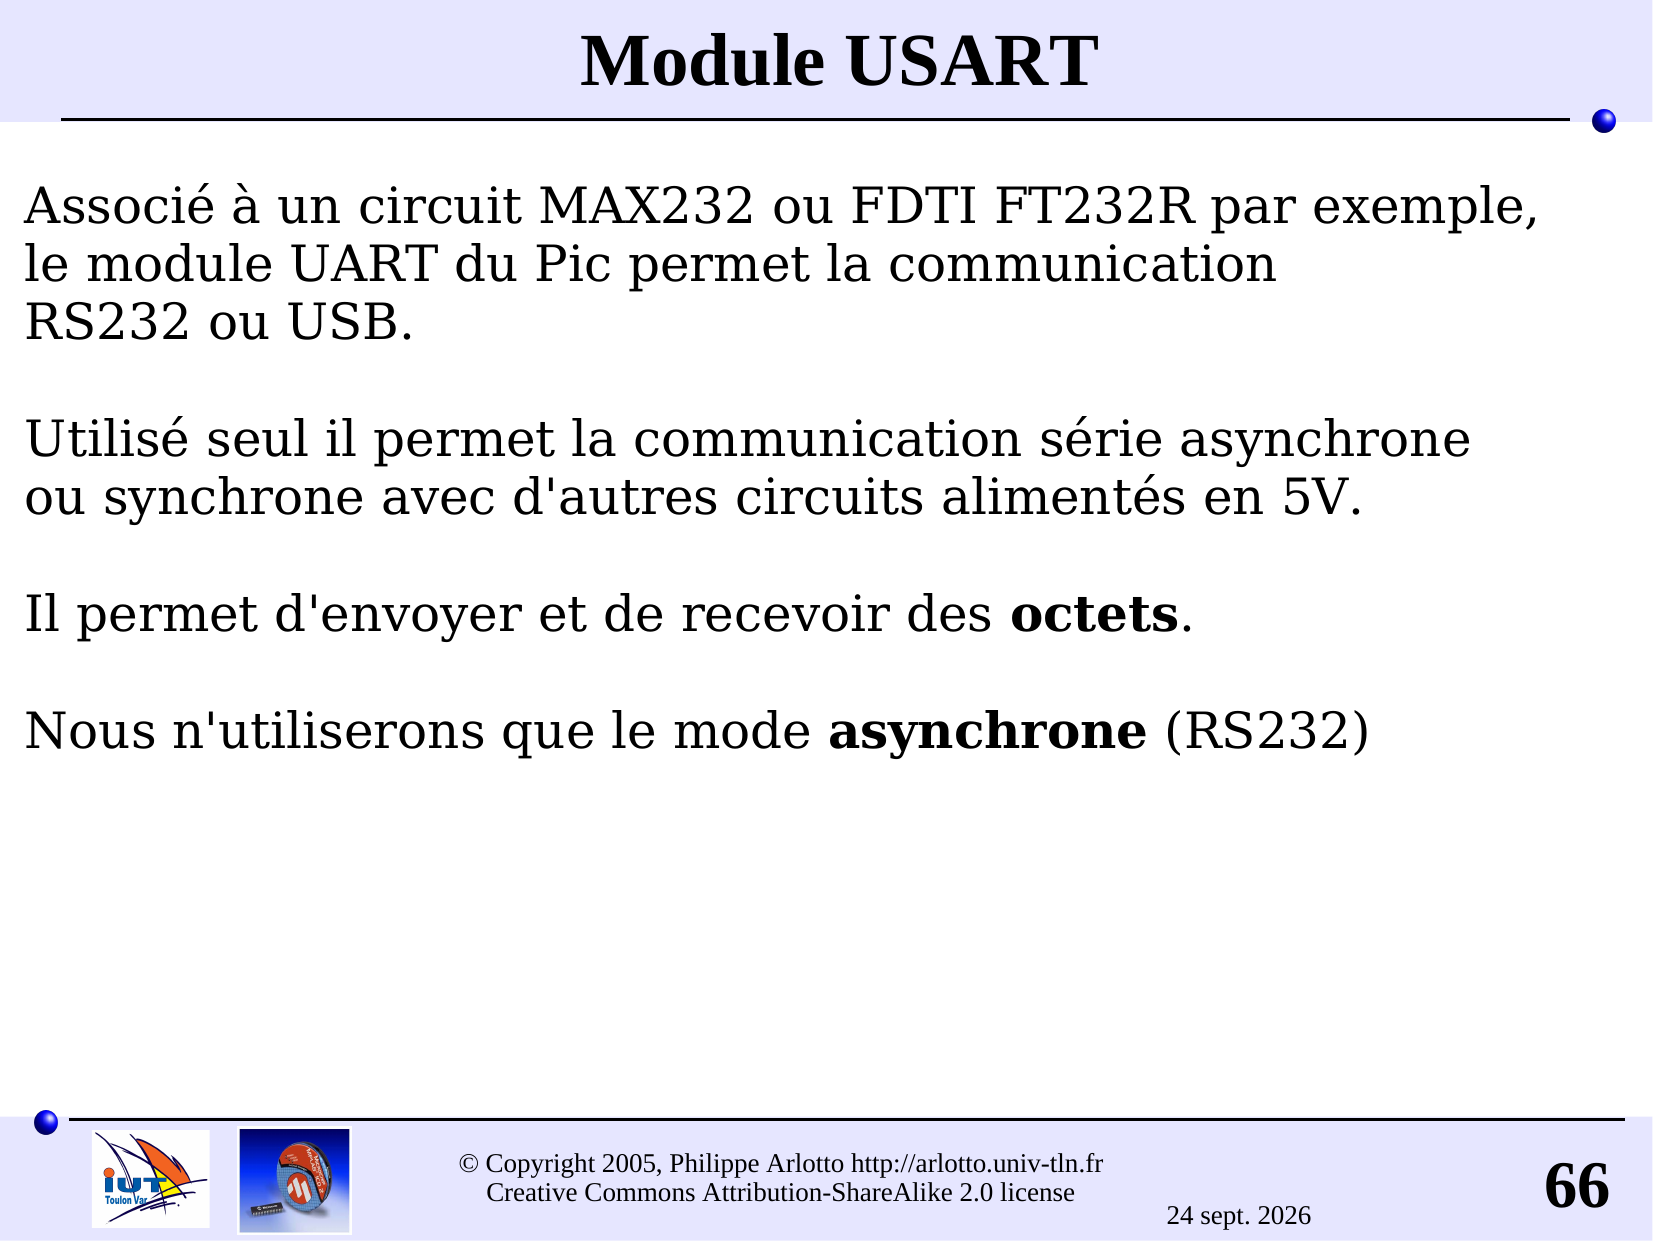

# Module USART
Associé à un circuit MAX232 ou FDTI FT232R par exemple,
le module UART du Pic permet la communication
RS232 ou USB.
Utilisé seul il permet la communication série asynchrone
ou synchrone avec d'autres circuits alimentés en 5V.
Il permet d'envoyer et de recevoir des octets.
Nous n'utiliserons que le mode asynchrone (RS232)